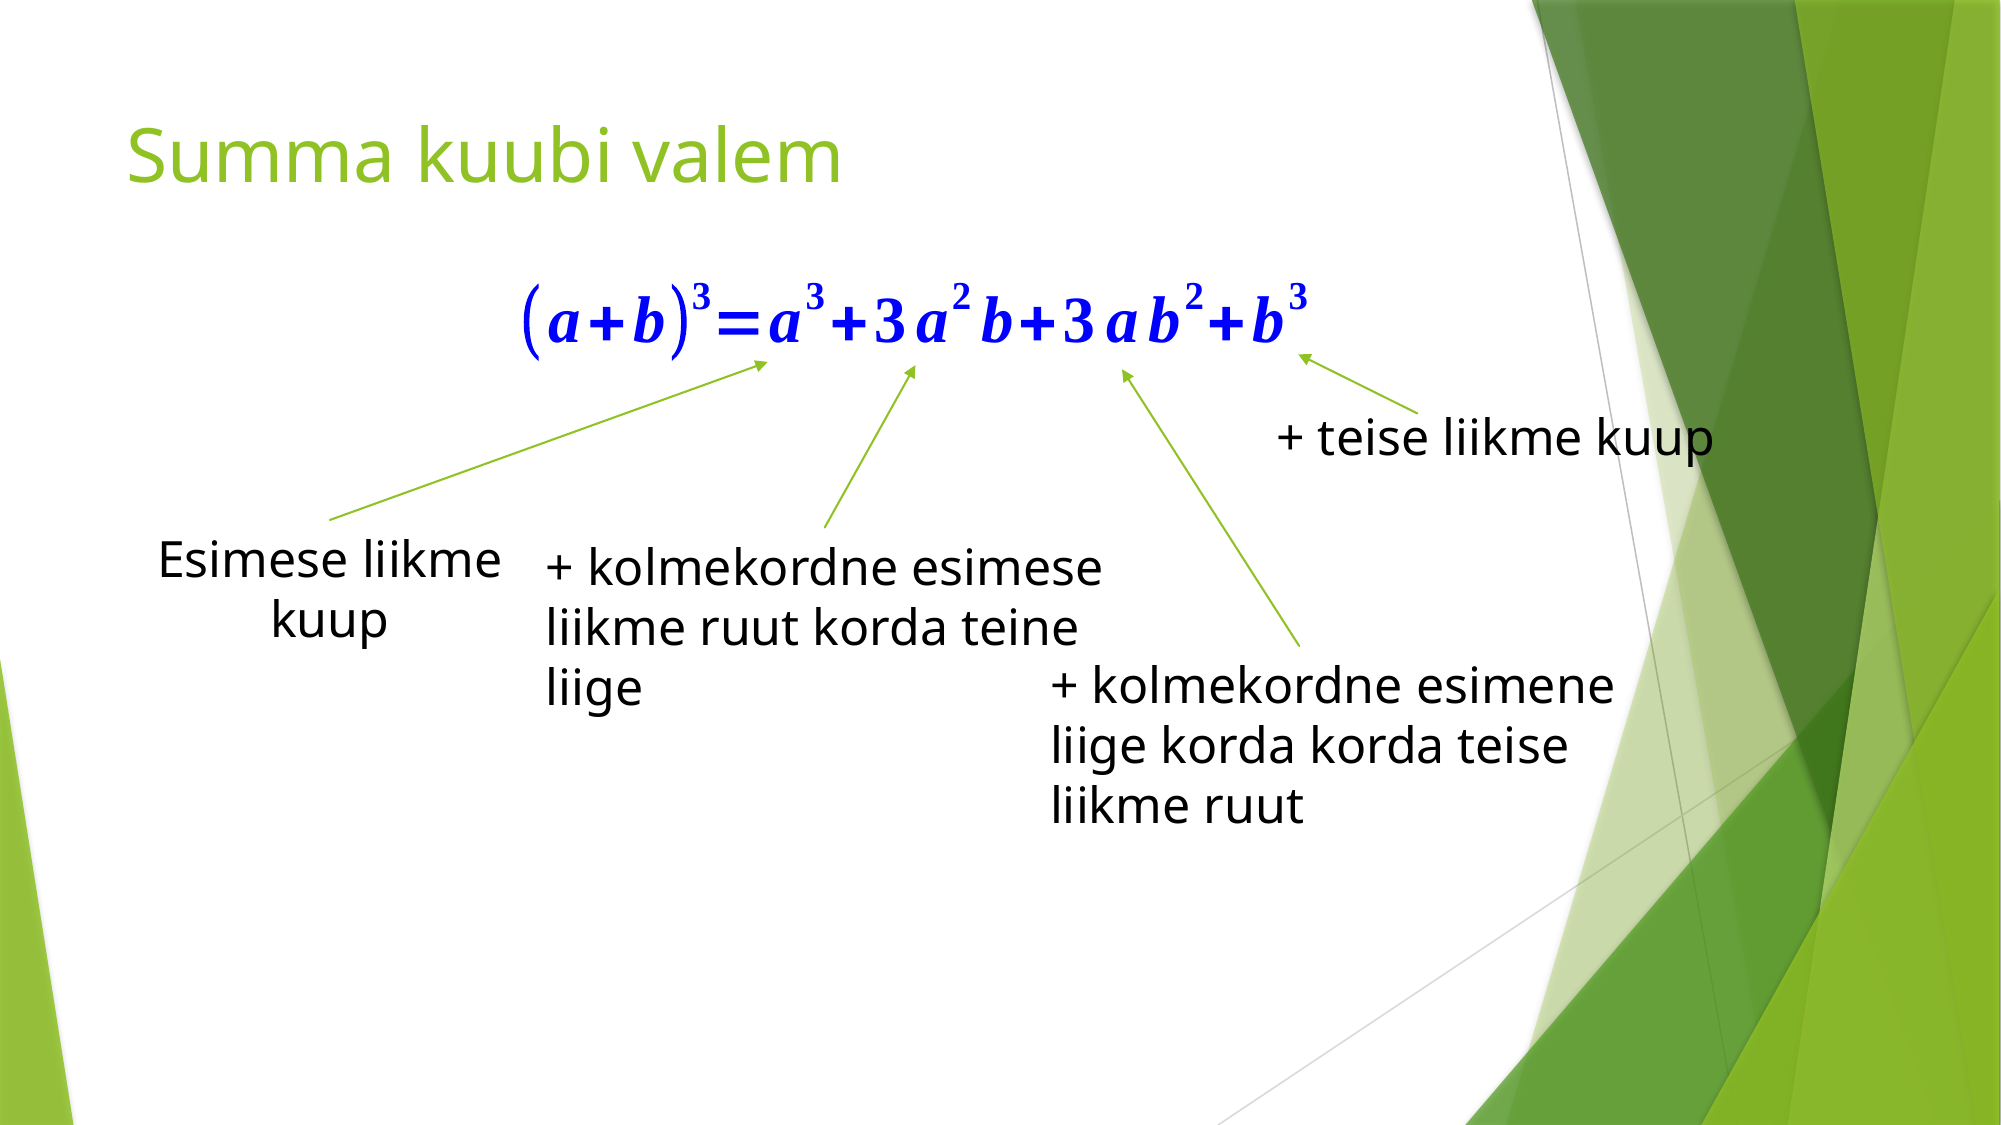

# Summa kuubi valem
+ teise liikme kuup
Esimese liikme kuup
+ kolmekordne esimese
liikme ruut korda teine
liige
+ kolmekordne esimene
liige korda korda teise
liikme ruut